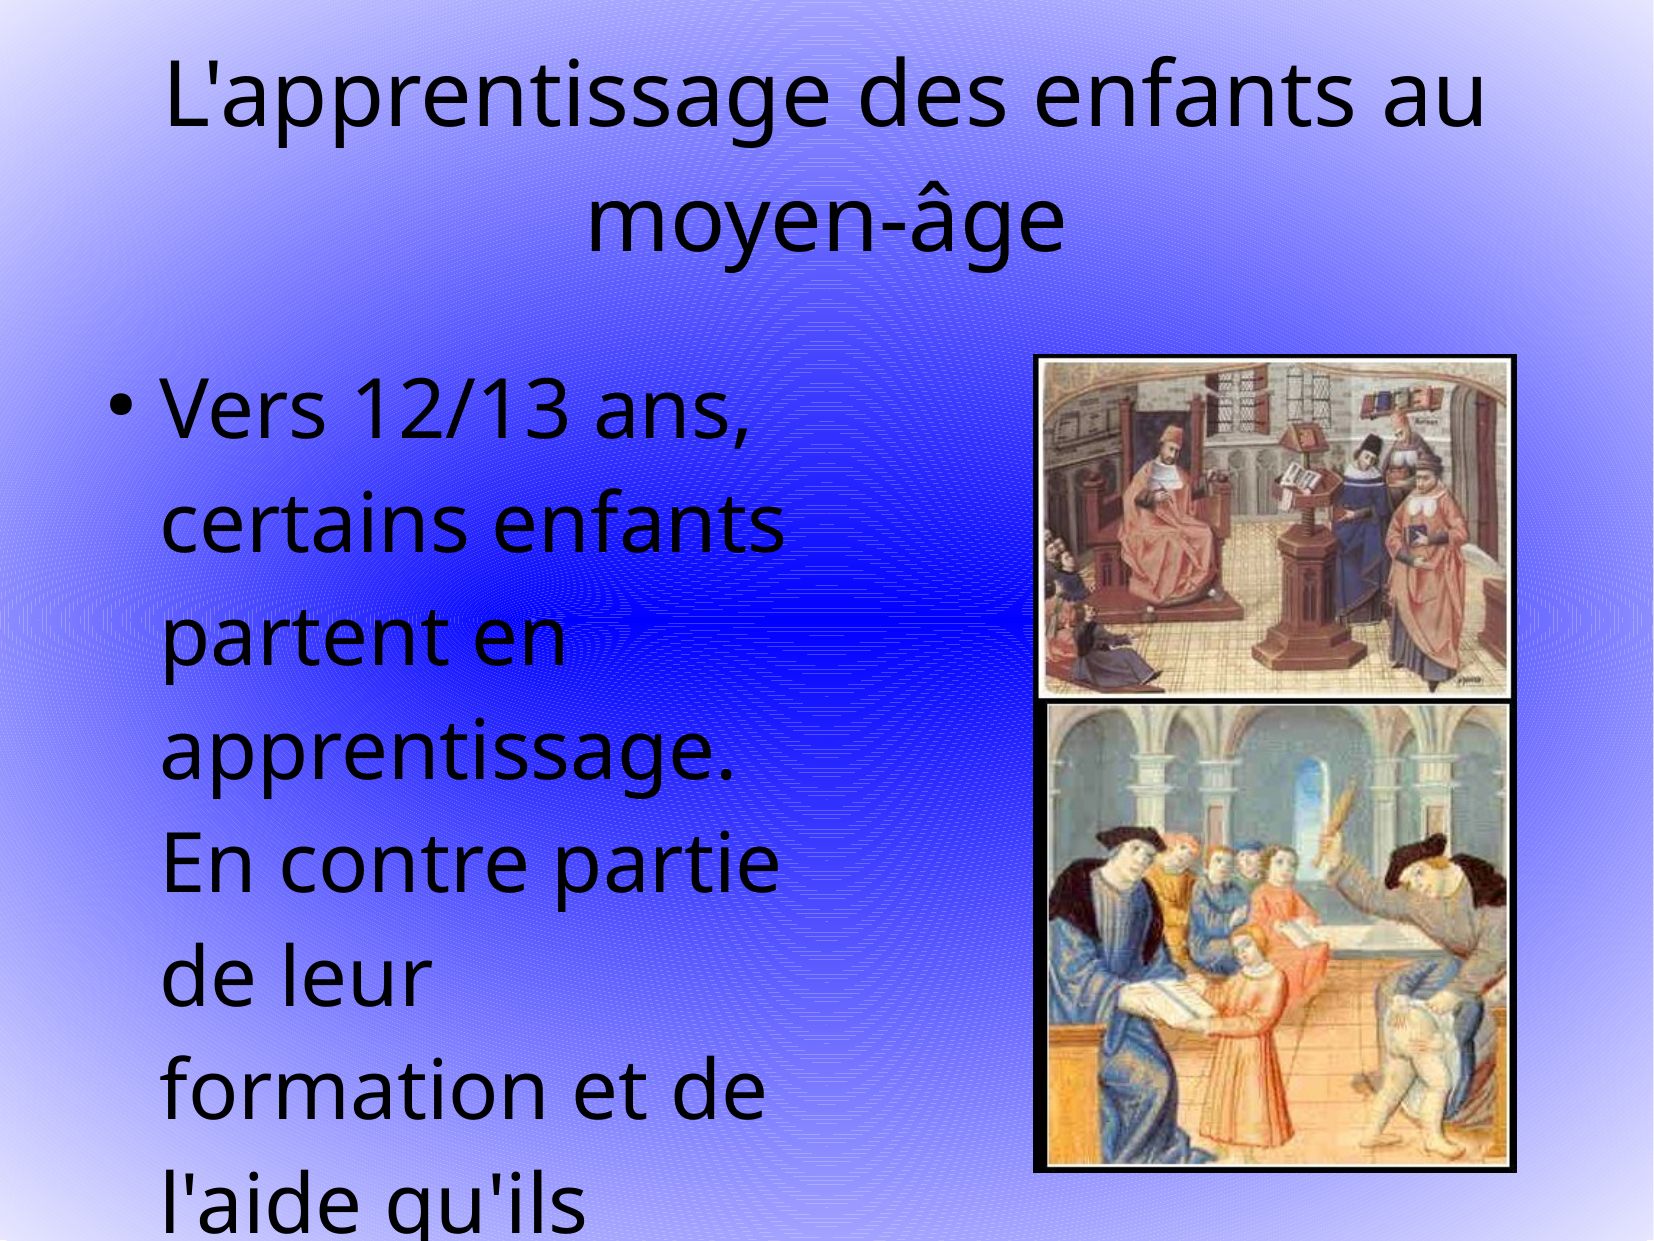

# L'apprentissage des enfants au moyen-âge
Vers 12/13 ans, certains enfants partent en apprentissage. En contre partie de leur formation et de l'aide qu'ils apportent, ils sont nourris, logés et habillés.